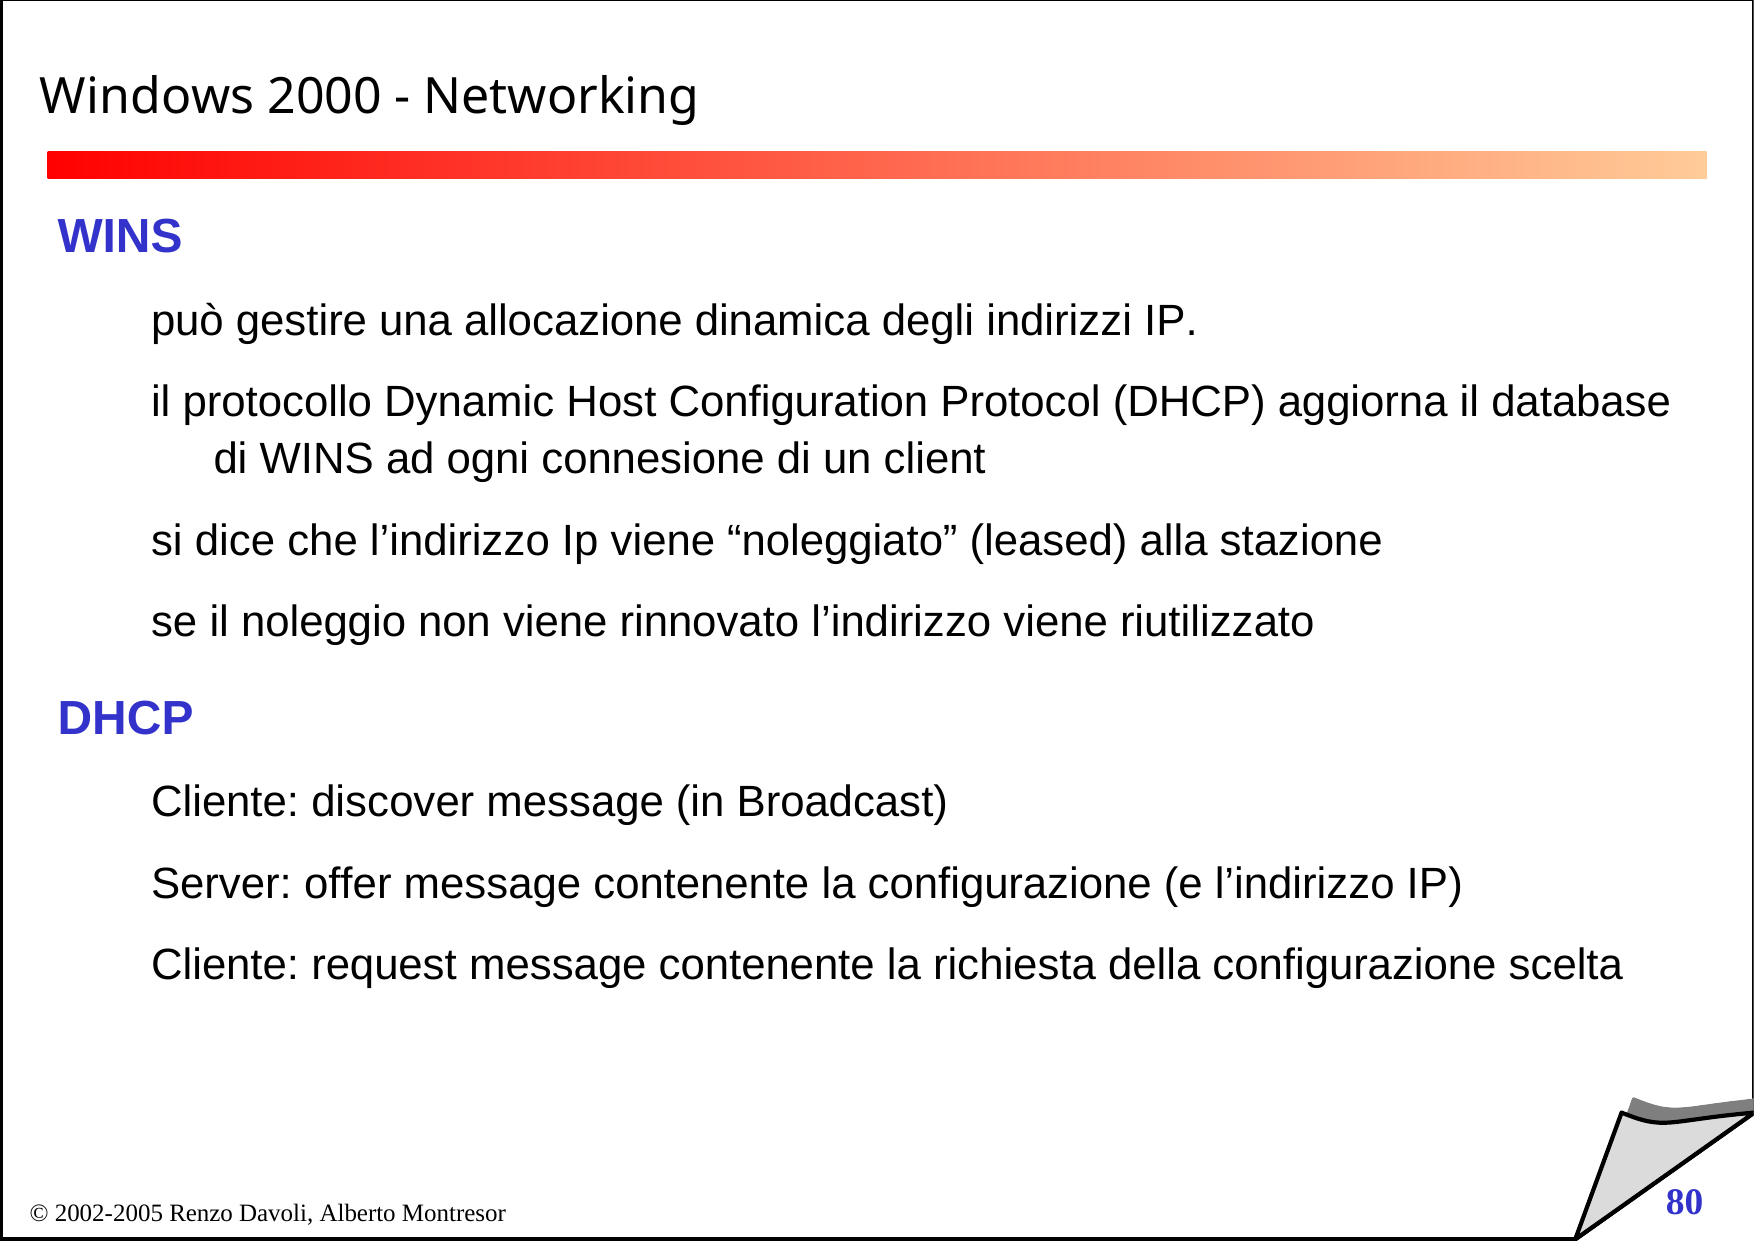

# Windows 2000 - Networking
WINS
può gestire una allocazione dinamica degli indirizzi IP.
il protocollo Dynamic Host Configuration Protocol (DHCP) aggiorna il database di WINS ad ogni connesione di un client
si dice che l’indirizzo Ip viene “noleggiato” (leased) alla stazione
se il noleggio non viene rinnovato l’indirizzo viene riutilizzato
DHCP
Cliente: discover message (in Broadcast)
Server: offer message contenente la configurazione (e l’indirizzo IP)
Cliente: request message contenente la richiesta della configurazione scelta